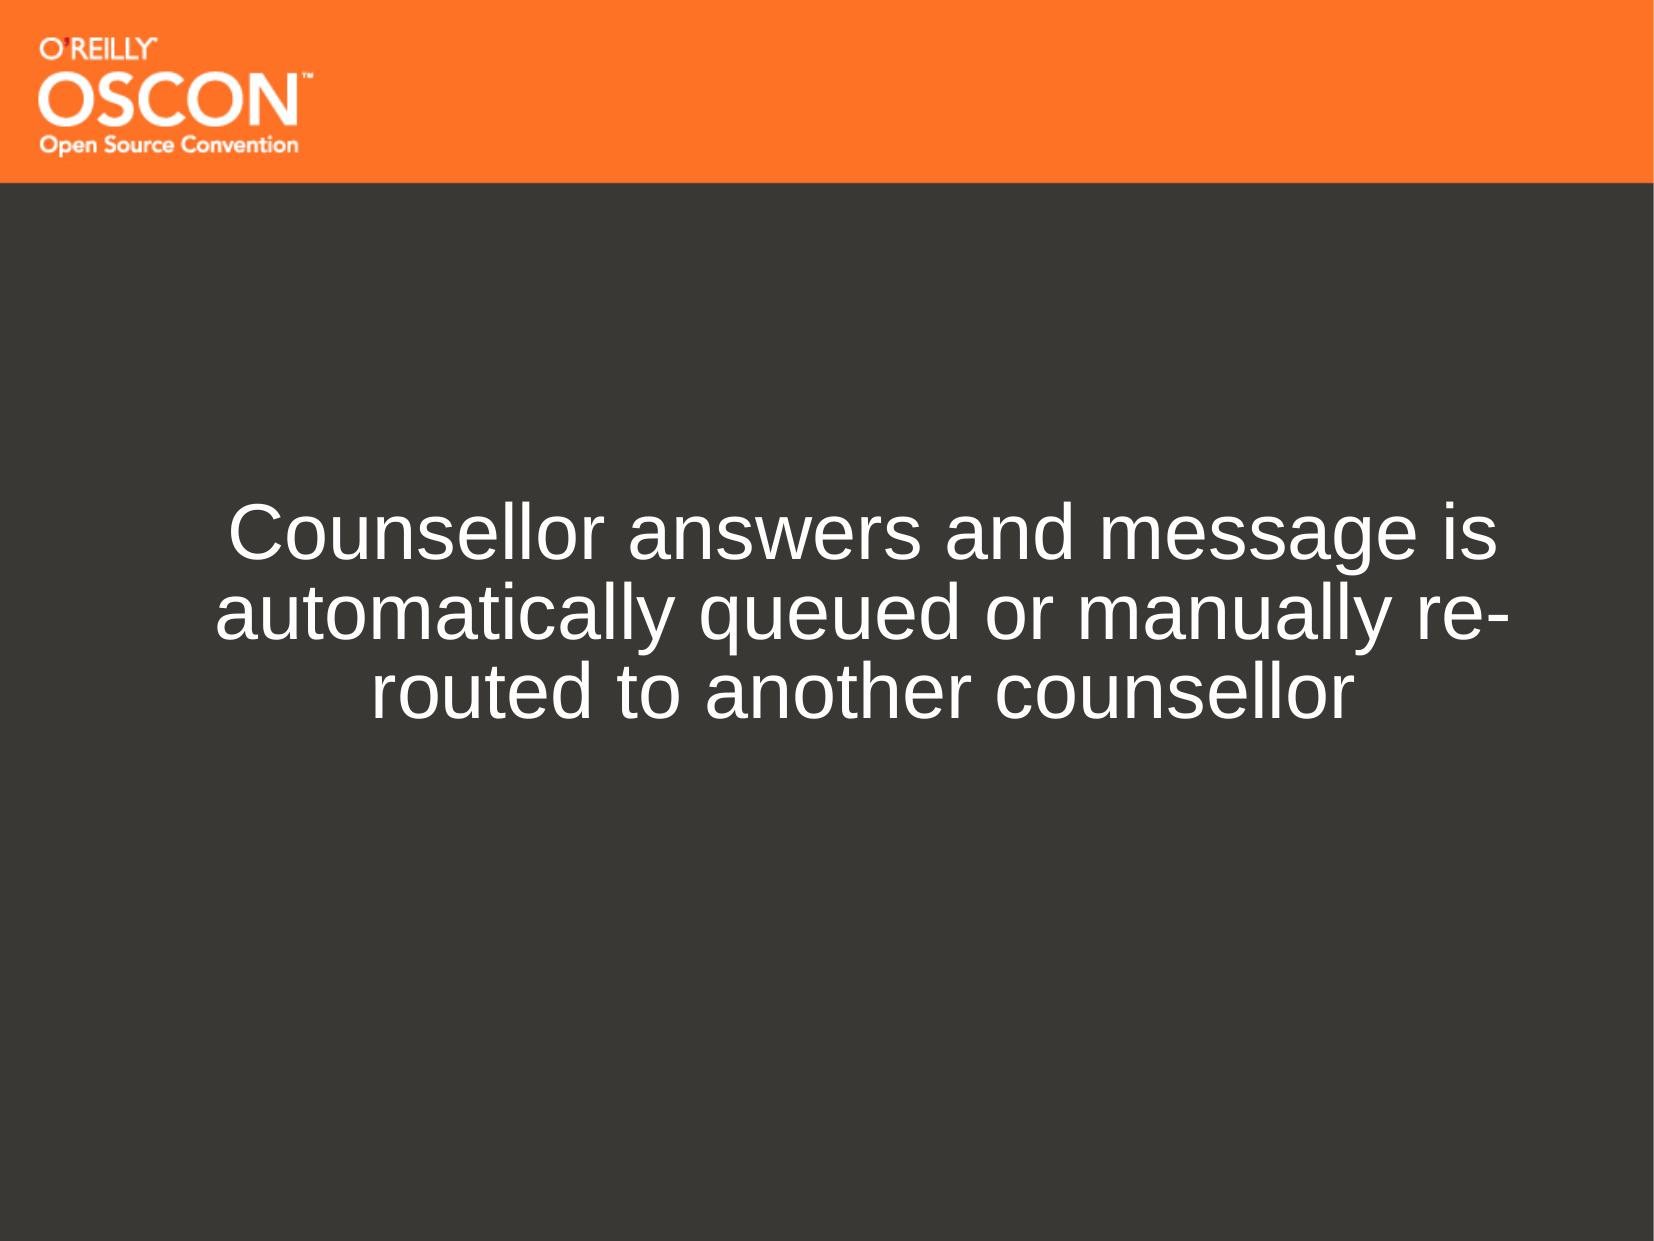

#
Counsellor answers and message is automatically queued or manually re-routed to another counsellor